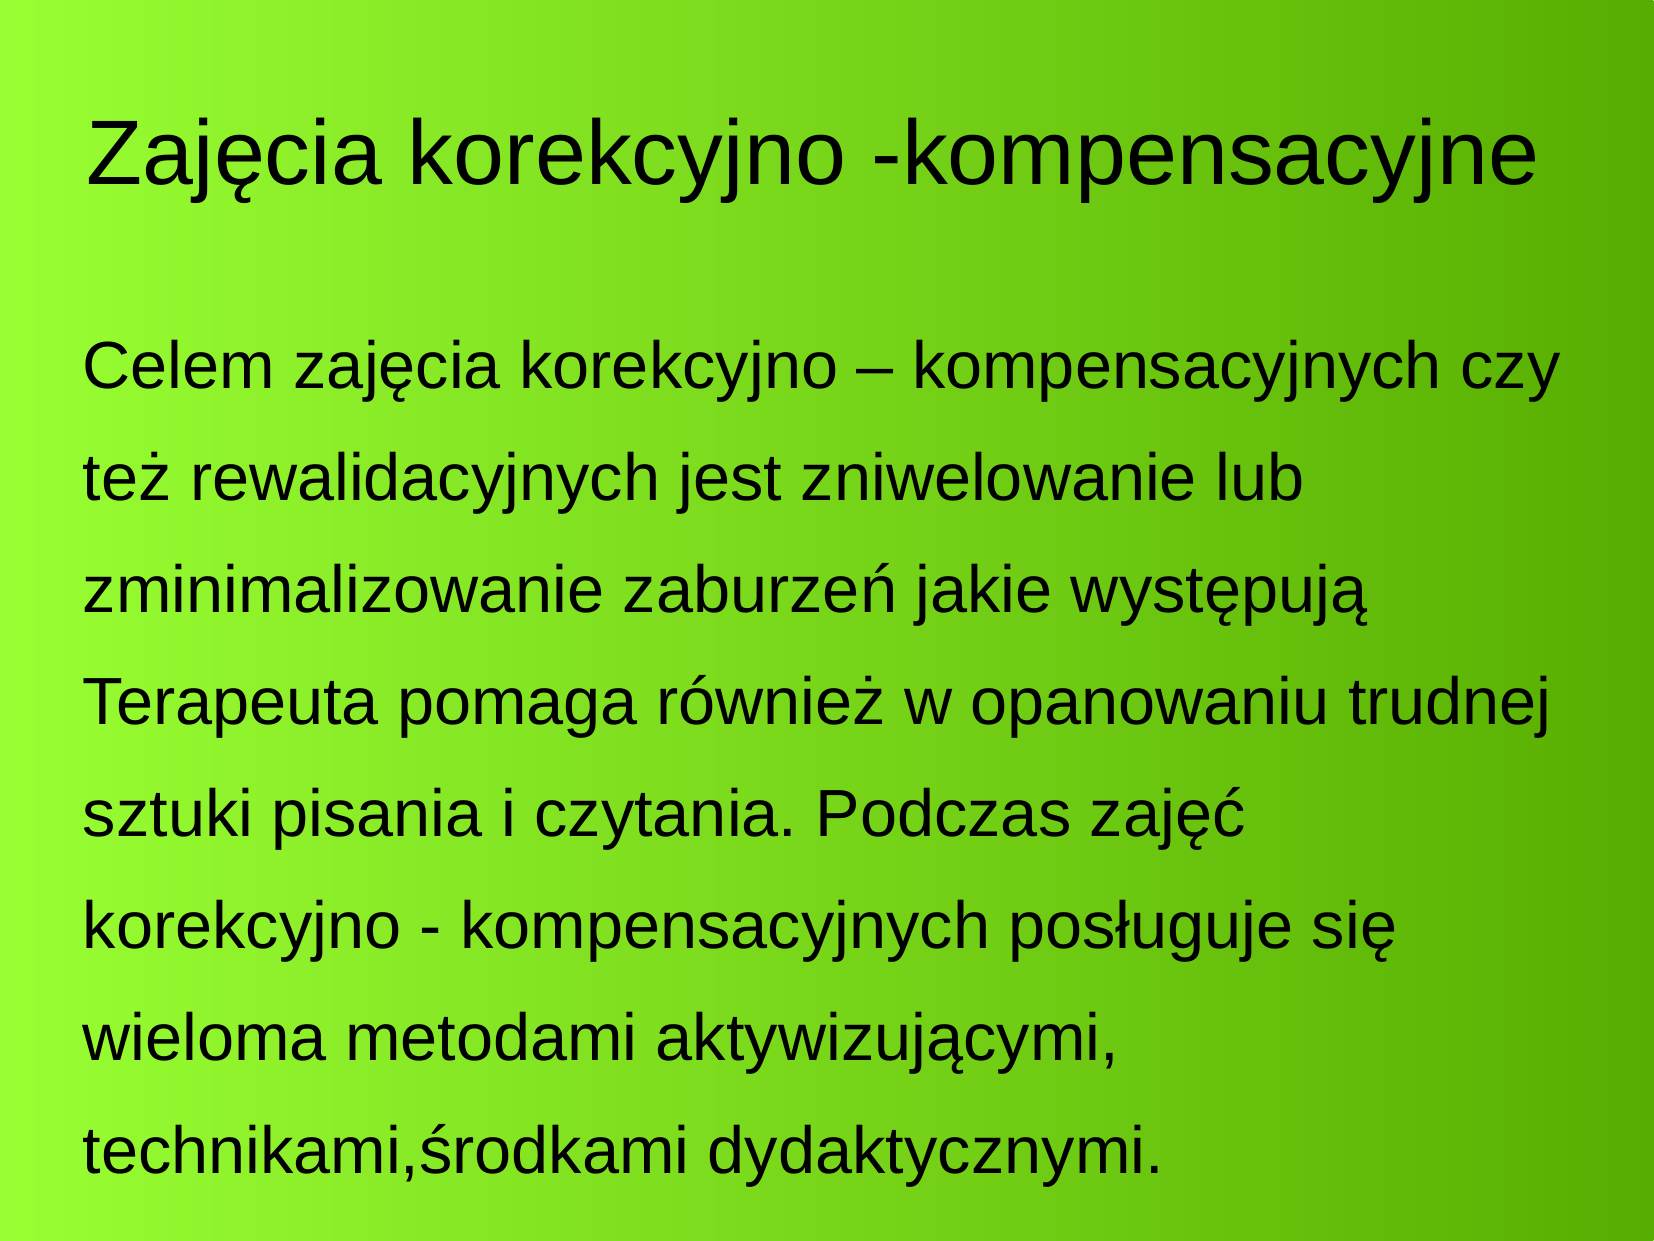

# Zajęcia korekcyjno -kompensacyjne
Celem zajęcia korekcyjno – kompensacyjnych czy też rewalidacyjnych jest zniwelowanie lub zminimalizowanie zaburzeń jakie występują Terapeuta pomaga również w opanowaniu trudnej sztuki pisania i czytania. Podczas zajęć korekcyjno - kompensacyjnych posługuje się wieloma metodami aktywizującymi, technikami,środkami dydaktycznymi.